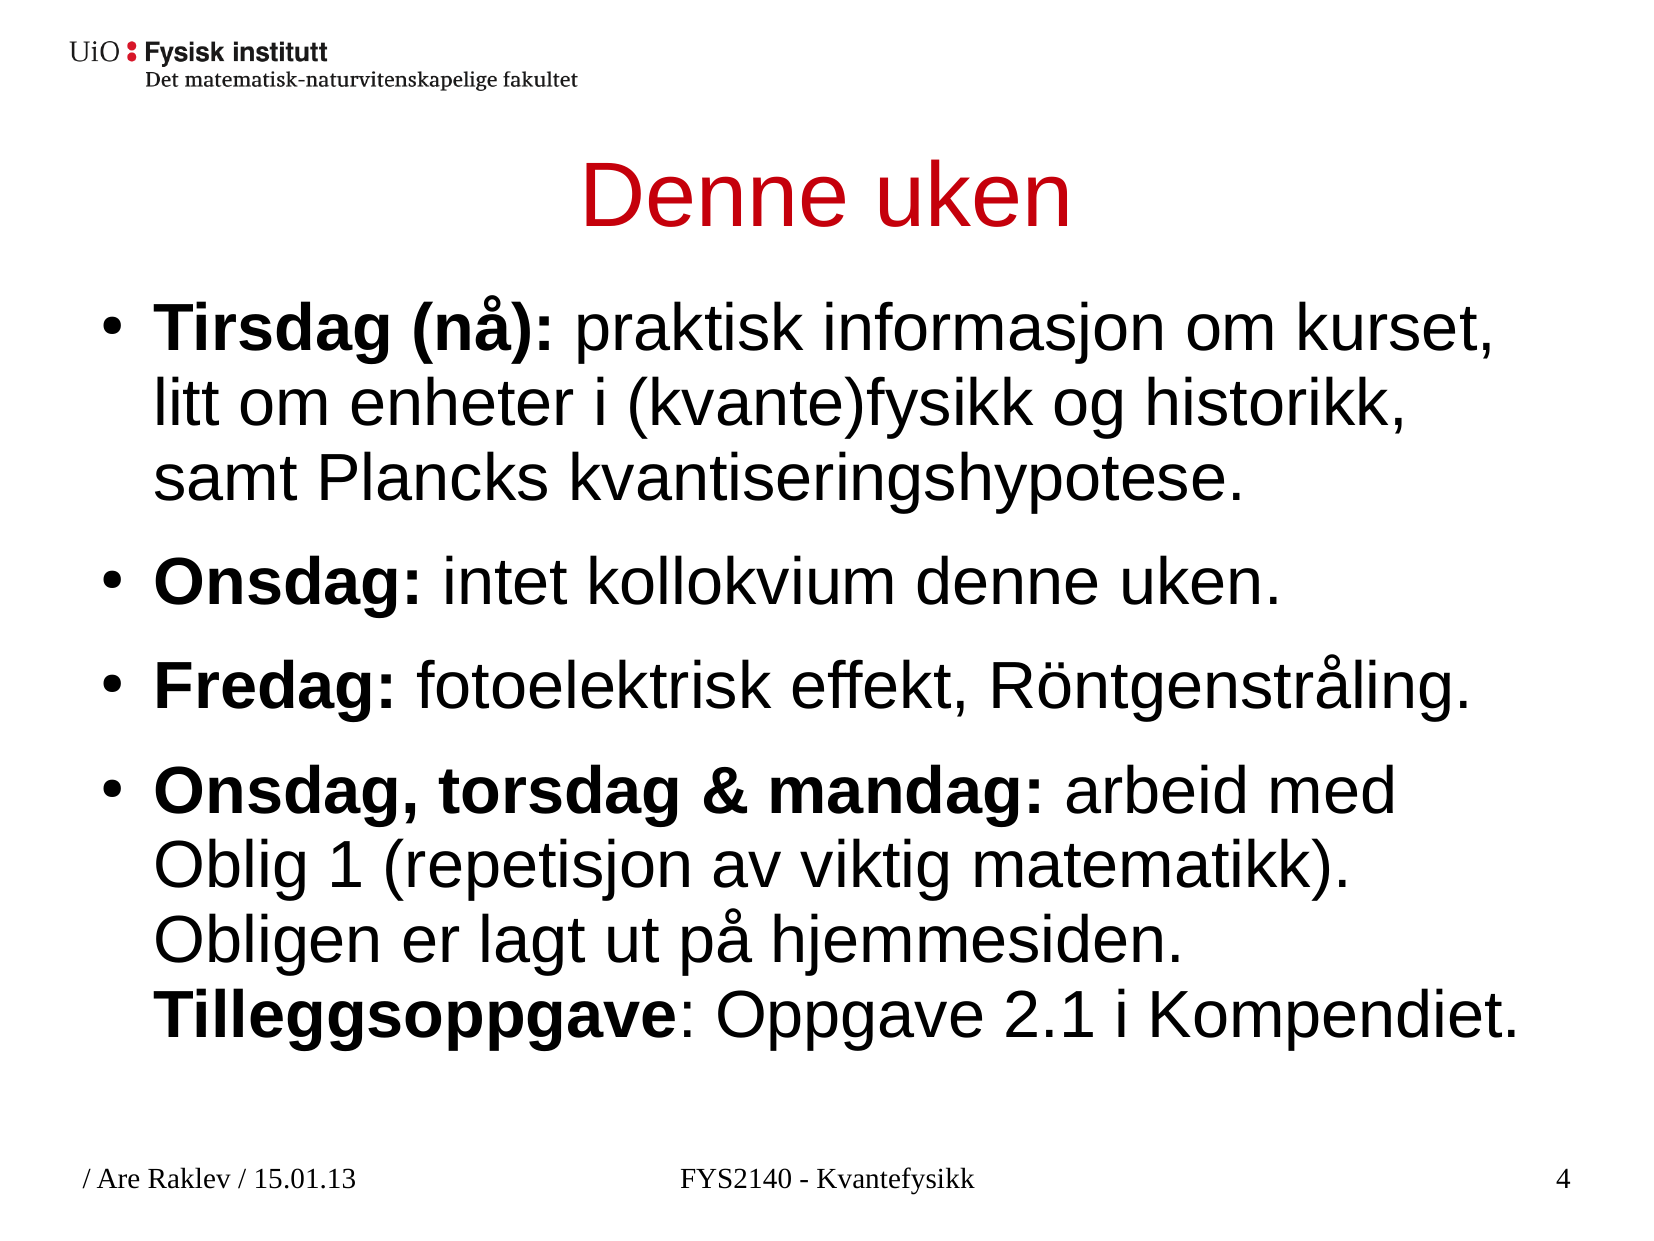

# Denne uken
Tirsdag (nå): praktisk informasjon om kurset, litt om enheter i (kvante)fysikk og historikk, samt Plancks kvantiseringshypotese.
Onsdag: intet kollokvium denne uken.
Fredag: fotoelektrisk effekt, Röntgenstråling.
Onsdag, torsdag & mandag: arbeid med Oblig 1 (repetisjon av viktig matematikk). Obligen er lagt ut på hjemmesiden. Tilleggsoppgave: Oppgave 2.1 i Kompendiet.
/ Are Raklev / 15.01.13
FYS2140 - Kvantefysikk
4